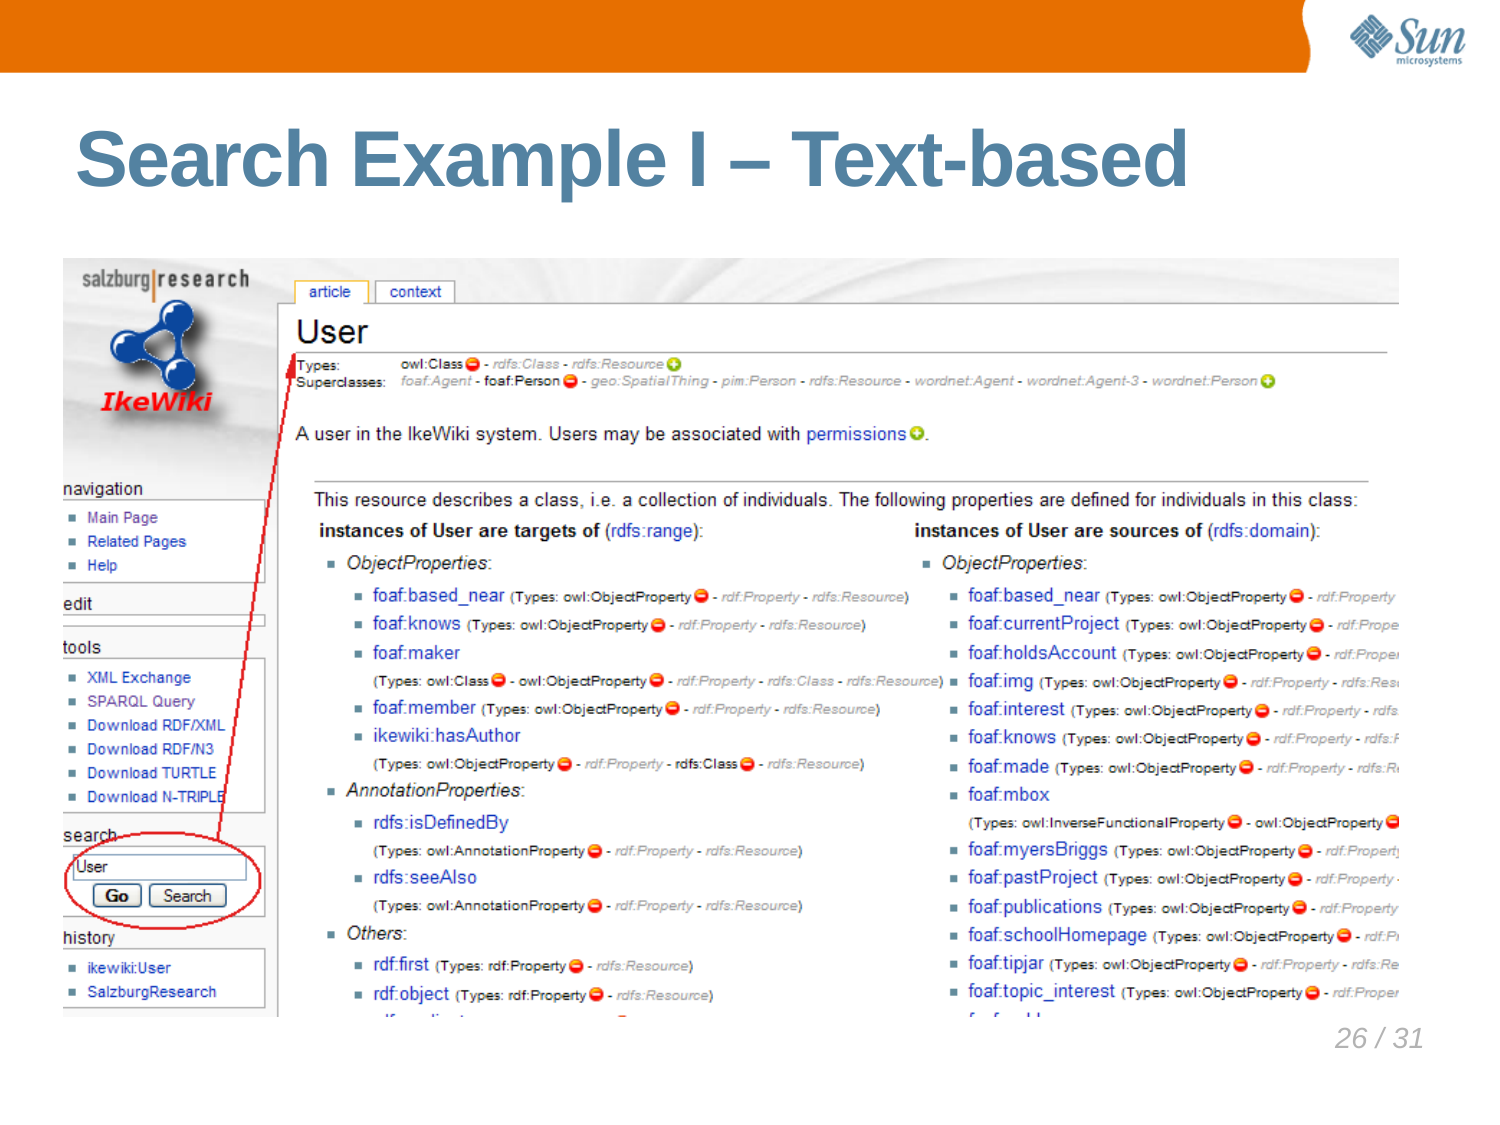

# Search Example I – Text-based
26